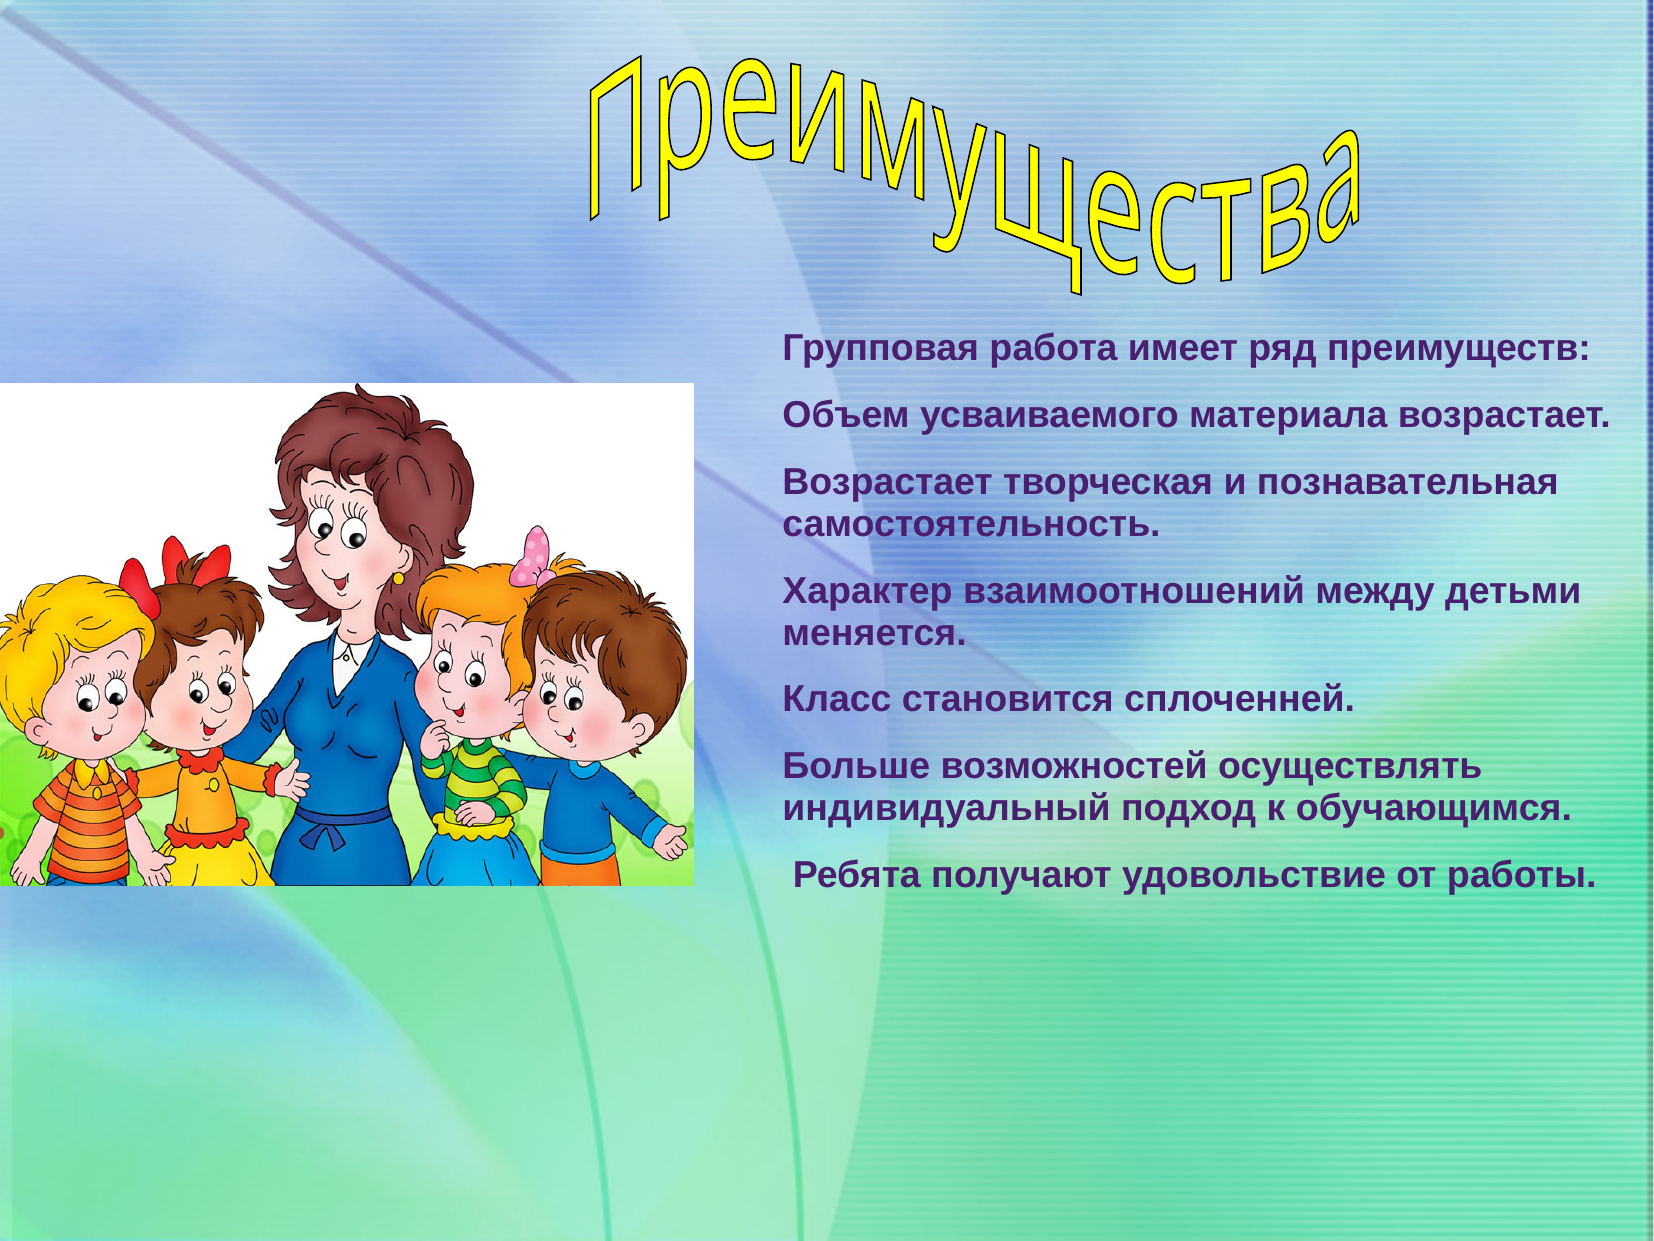

Преимущества
Групповая работа имеет ряд преимуществ:
Объем усваиваемого материала возрастает.
Возрастает творческая и познавательная самостоятельность.
Характер взаимоотношений между детьми меняется.
Класс становится сплоченней.
Больше возможностей осуществлять индивидуальный подход к обучающимся.
 Ребята получают удовольствие от работы.